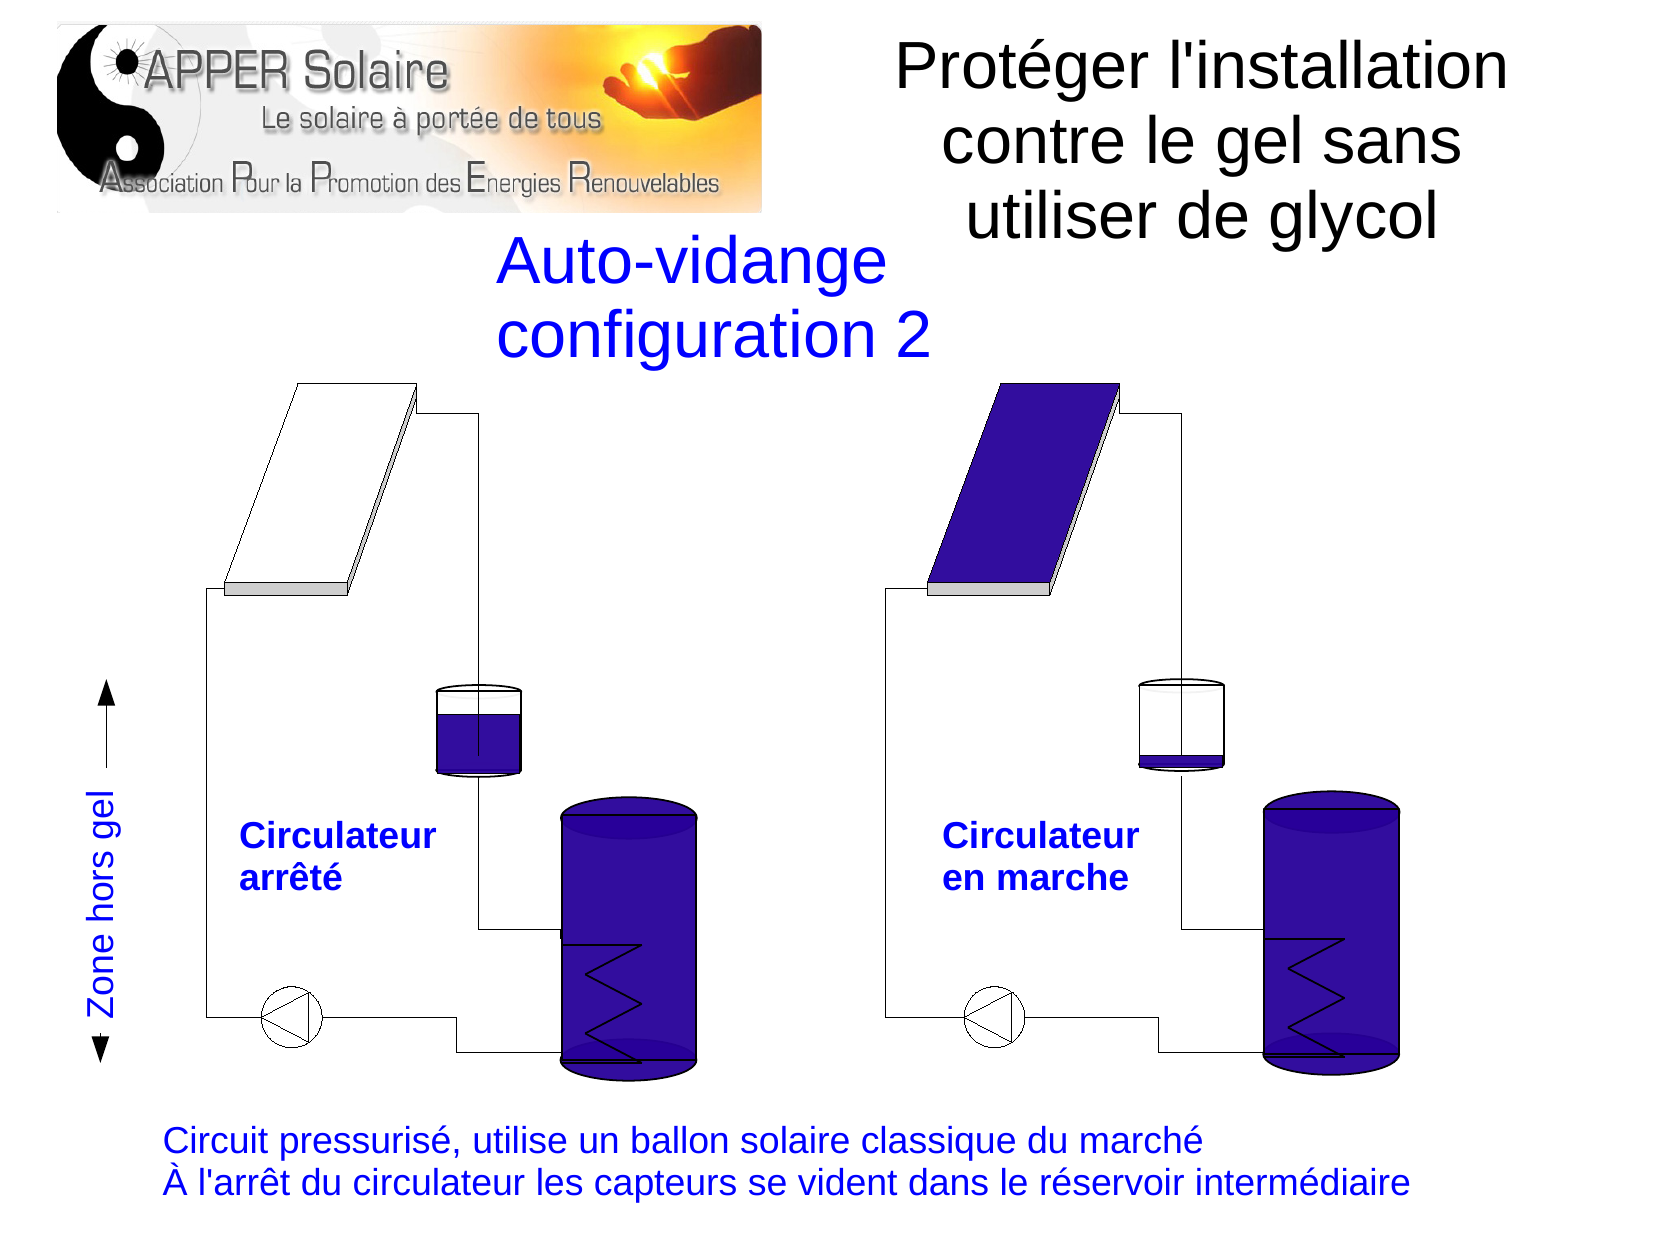

Protéger l'installation
contre le gel sans
utiliser de glycol
Auto-vidange
configuration 2
Circulateur
arrêté
Circulateur
en marche
Zone hors gel
Circuit pressurisé, utilise un ballon solaire classique du marché
À l'arrêt du circulateur les capteurs se vident dans le réservoir intermédiaire